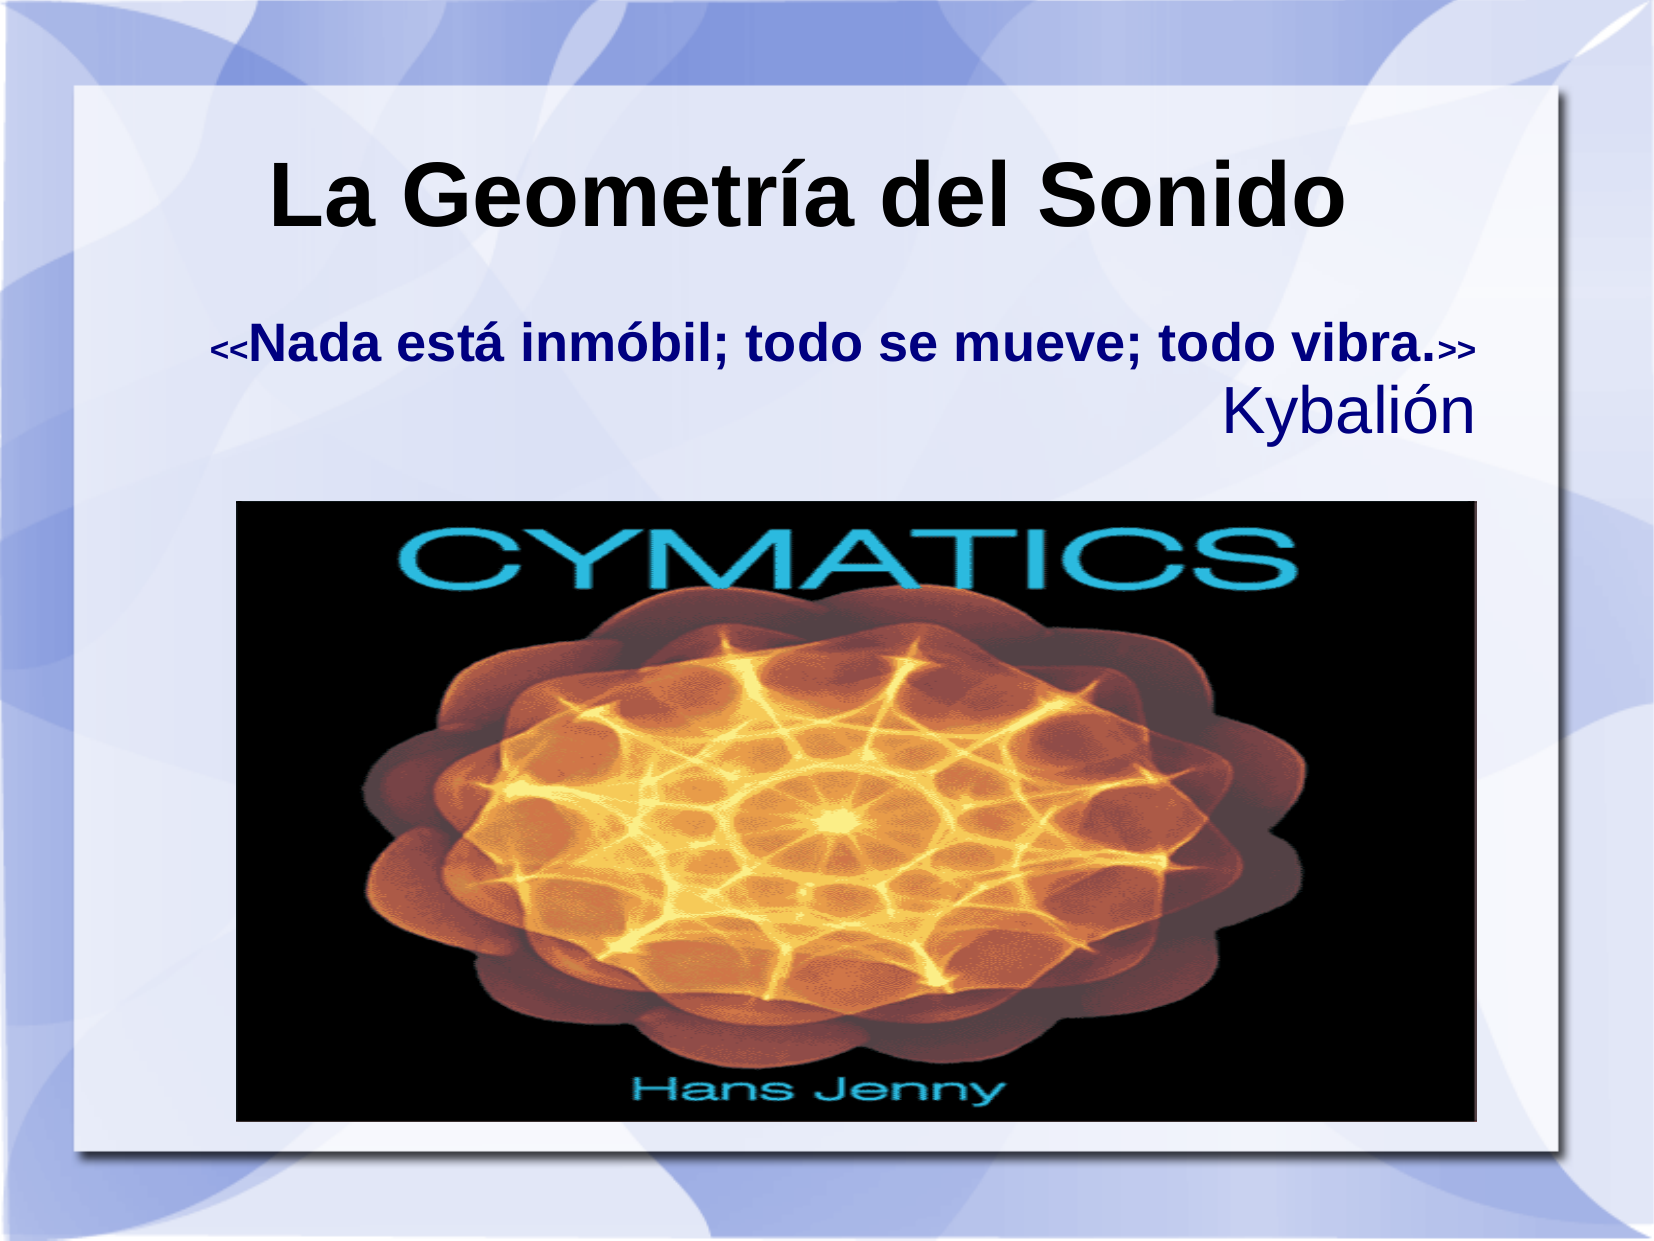

<<Nada está inmóbil; todo se mueve; todo vibra.>>
Kybalión
# La Geometría del Sonido